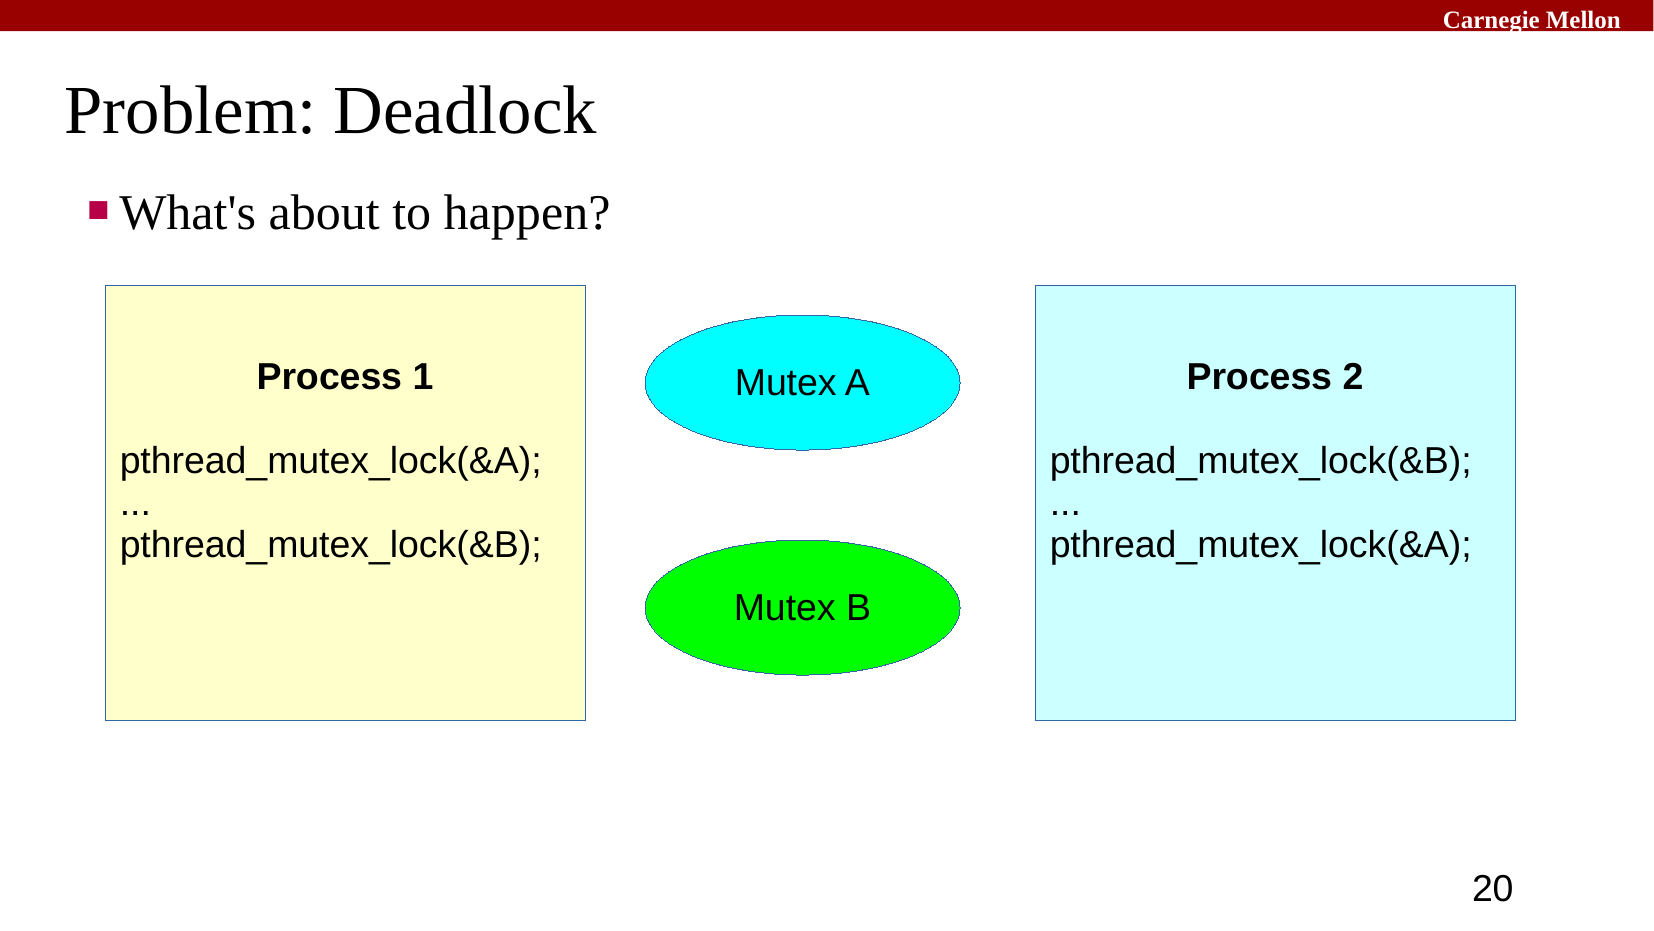

# Problem: Deadlock
What's about to happen?
Process 1
pthread_mutex_lock(&A);
...
pthread_mutex_lock(&B);
Process 2
pthread_mutex_lock(&B);
...
pthread_mutex_lock(&A);
Mutex A
Mutex B